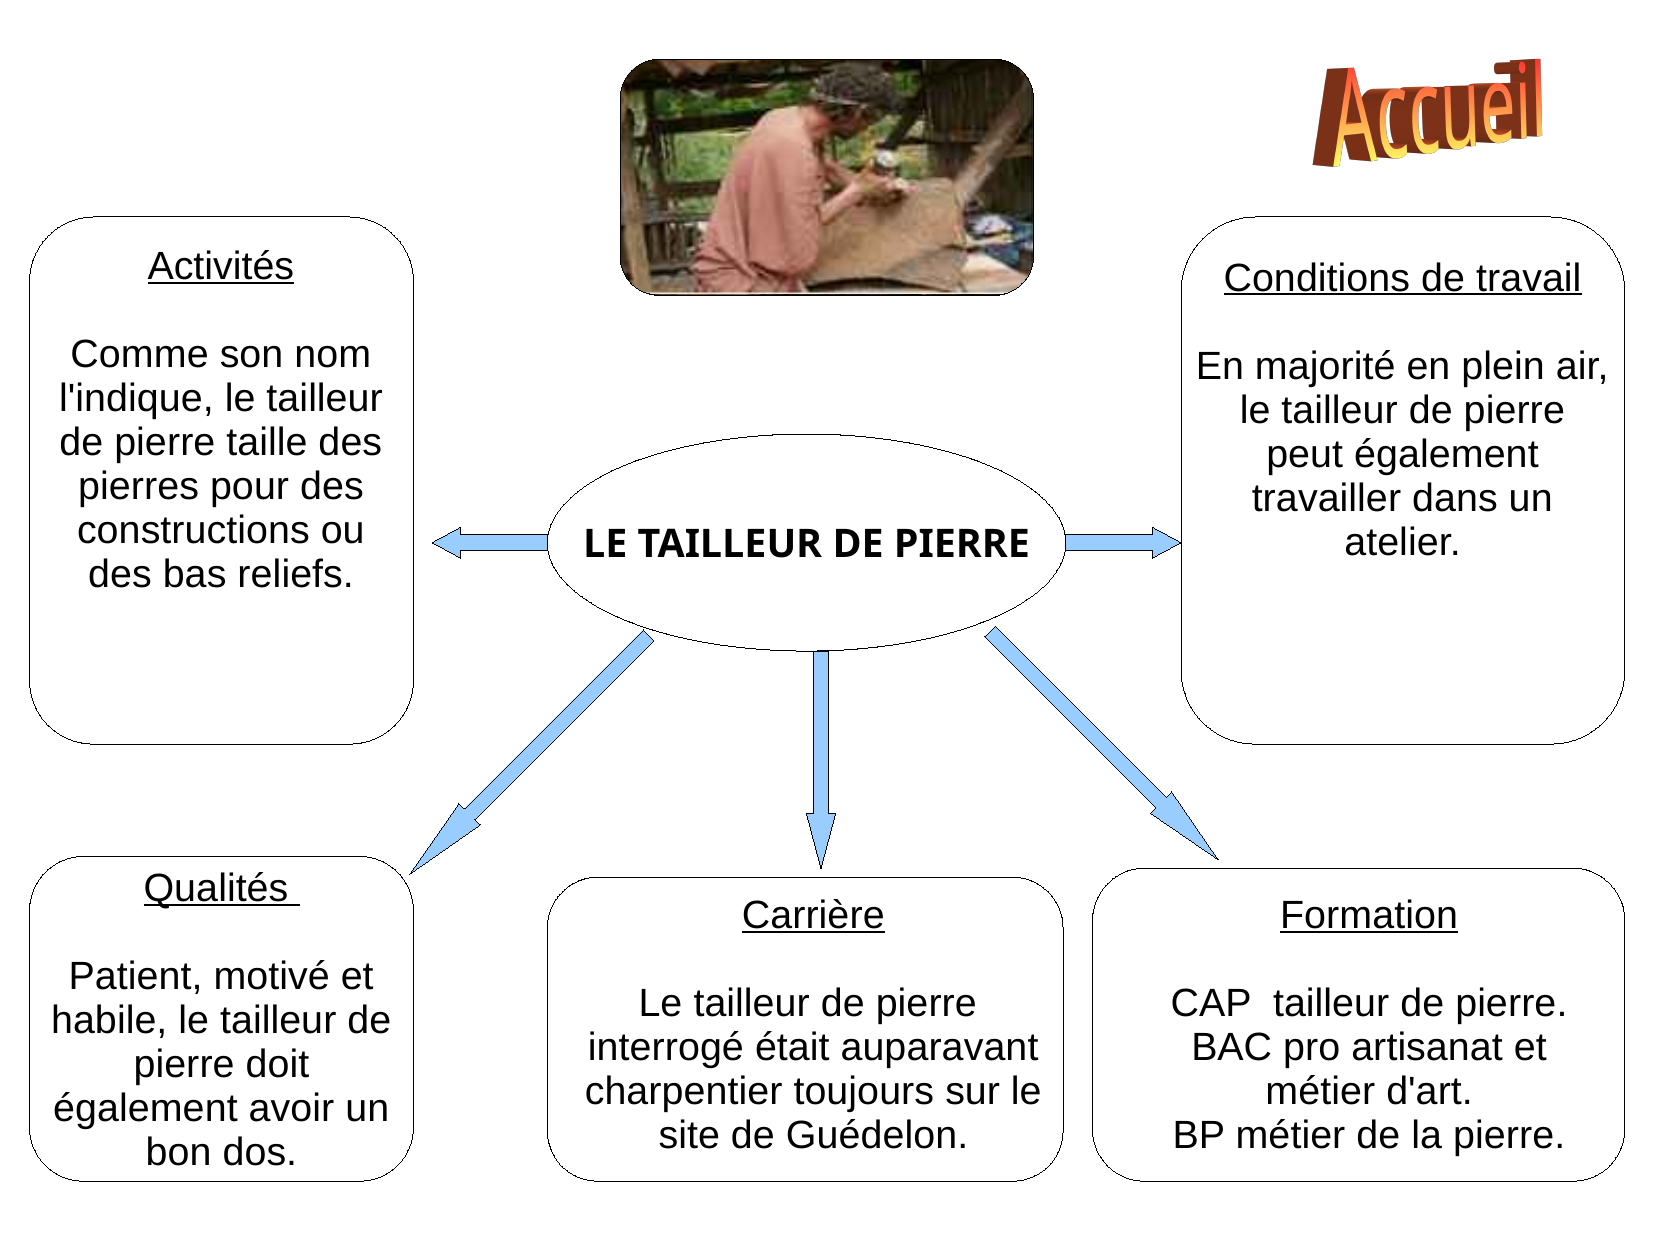

Accueil
Activités
Comme son nom l'indique, le tailleur de pierre taille des pierres pour des constructions ou des bas reliefs.
Conditions de travail
En majorité en plein air, le tailleur de pierre peut également travailler dans un atelier.
LE TAILLEUR DE PIERRE
Qualités
Patient, motivé et habile, le tailleur de pierre doit également avoir un bon dos.
Carrière
Le tailleur de pierre interrogé était auparavant charpentier toujours sur le site de Guédelon.
Formation
CAP tailleur de pierre.
BAC pro artisanat et métier d'art.
BP métier de la pierre.